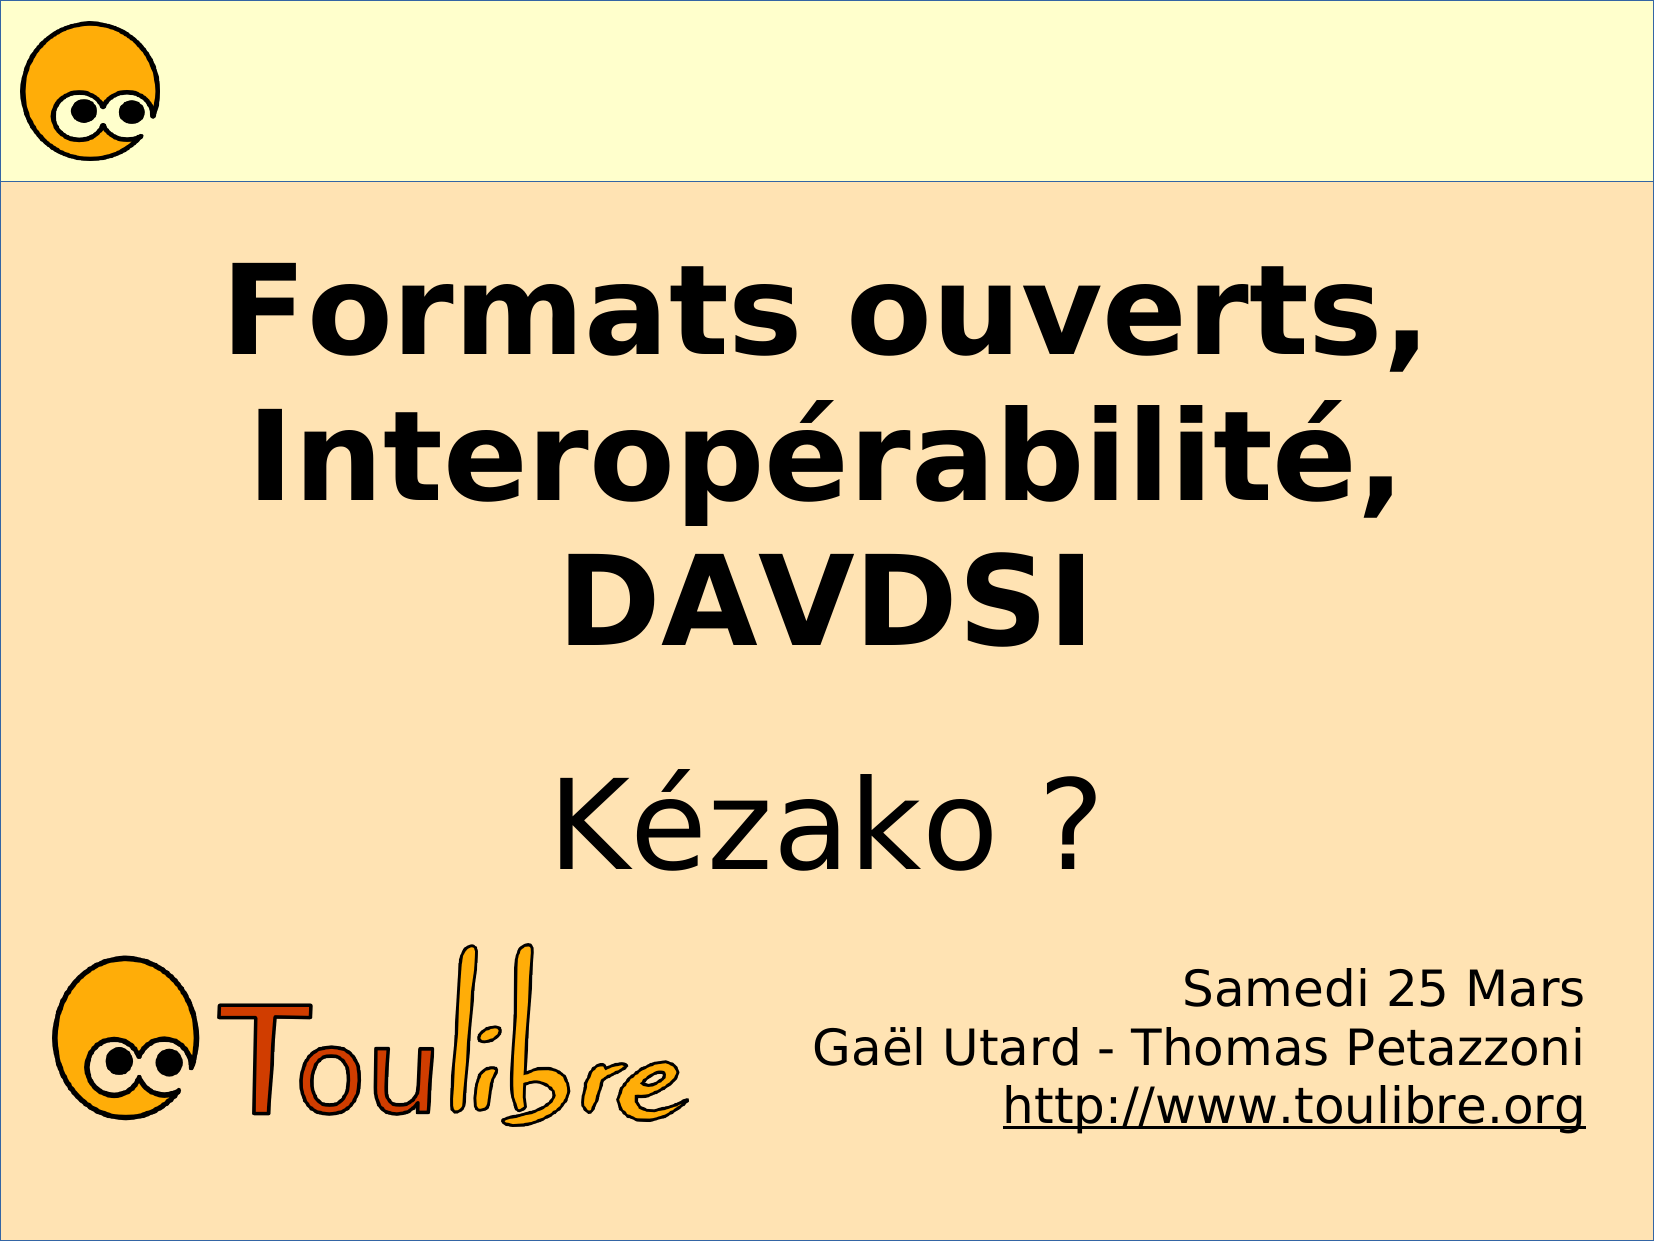

Formats ouverts, Interopérabilité,
DAVDSI
Kézako ?
Samedi 25 Mars
Gaël Utard - Thomas Petazzoni
http://www.toulibre.org